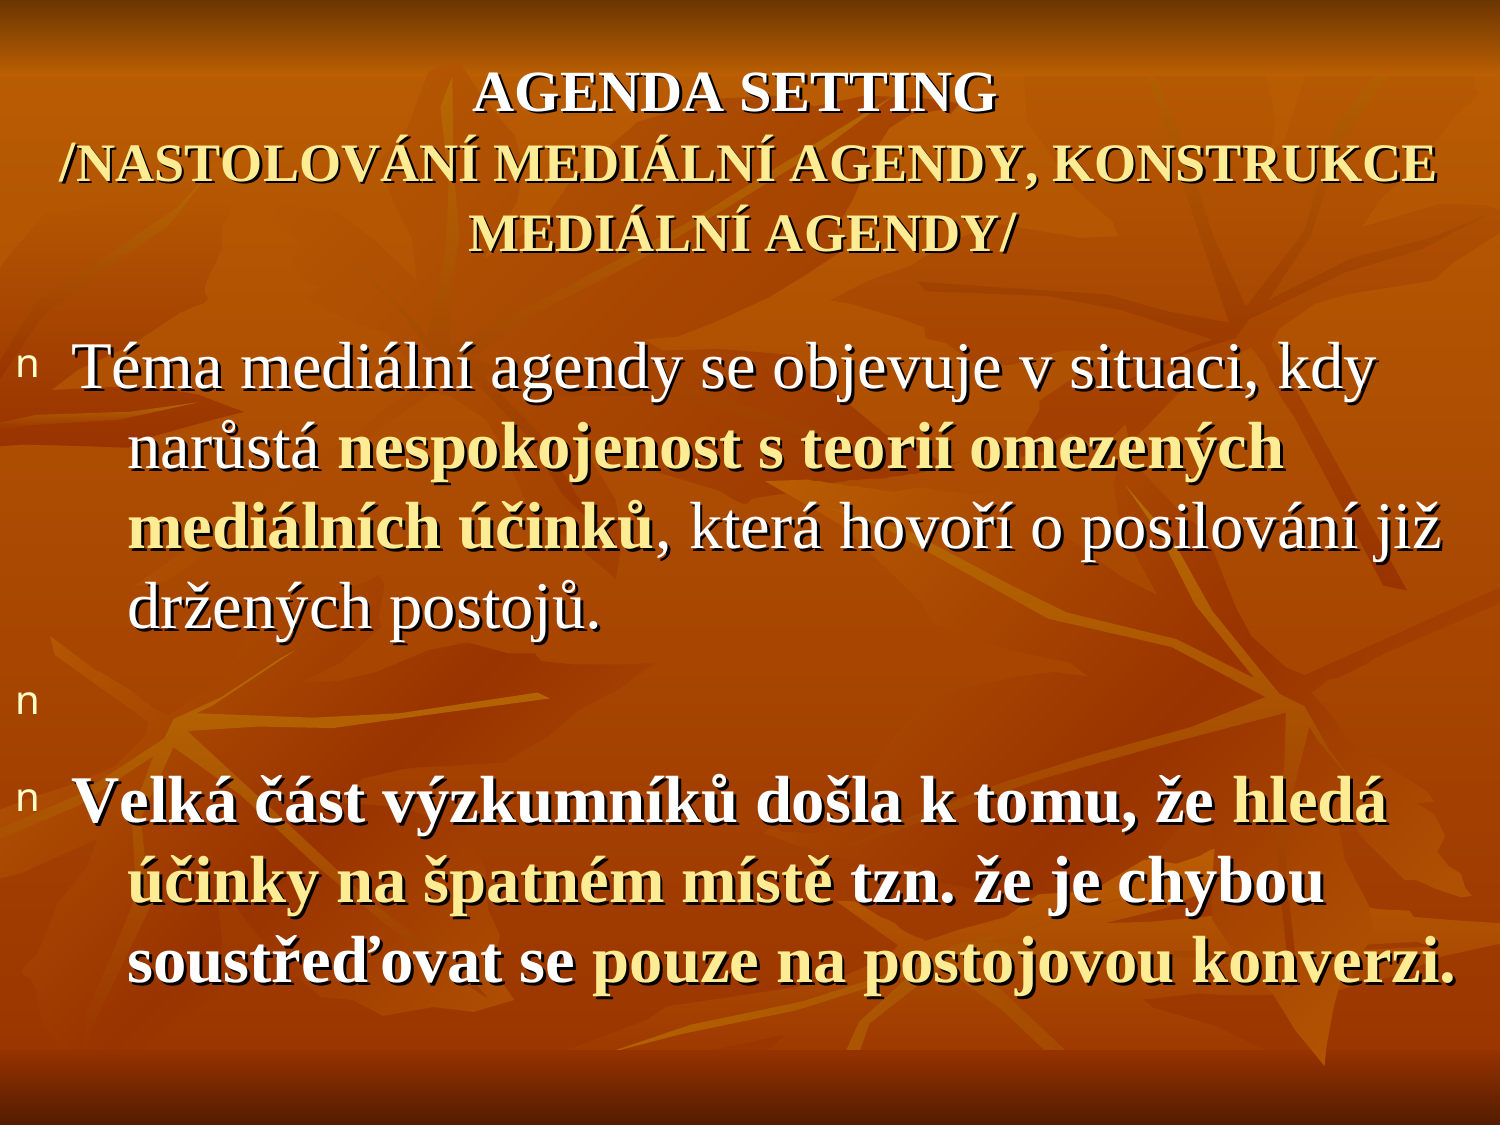

# AGENDA SETTING /NASTOLOVÁNÍ MEDIÁLNÍ AGENDY, KONSTRUKCE MEDIÁLNÍ AGENDY/
Téma mediální agendy se objevuje v situaci, kdy narůstá nespokojenost s teorií omezených mediálních účinků, která hovoří o posilování již držených postojů.
Velká část výzkumníků došla k tomu, že hledá účinky na špatném místě tzn. že je chybou soustřeďovat se pouze na postojovou konverzi.